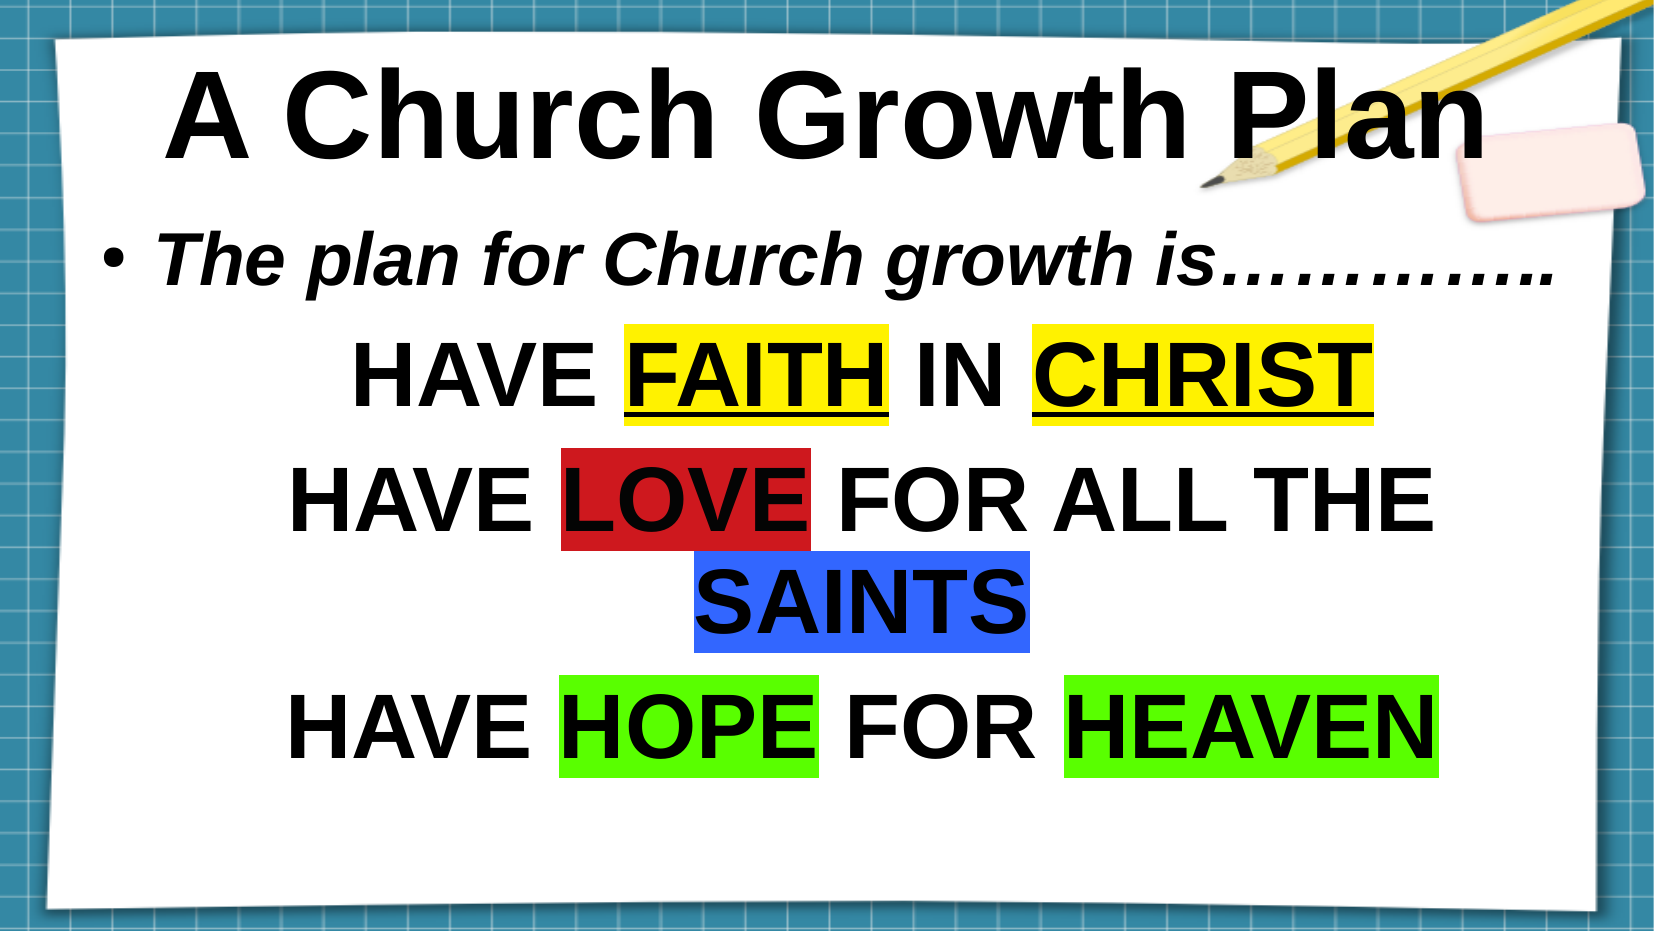

# A Church Growth Plan
The plan for Church growth is…………..
HAVE FAITH IN CHRIST
HAVE LOVE FOR ALL THE SAINTS
HAVE HOPE FOR HEAVEN